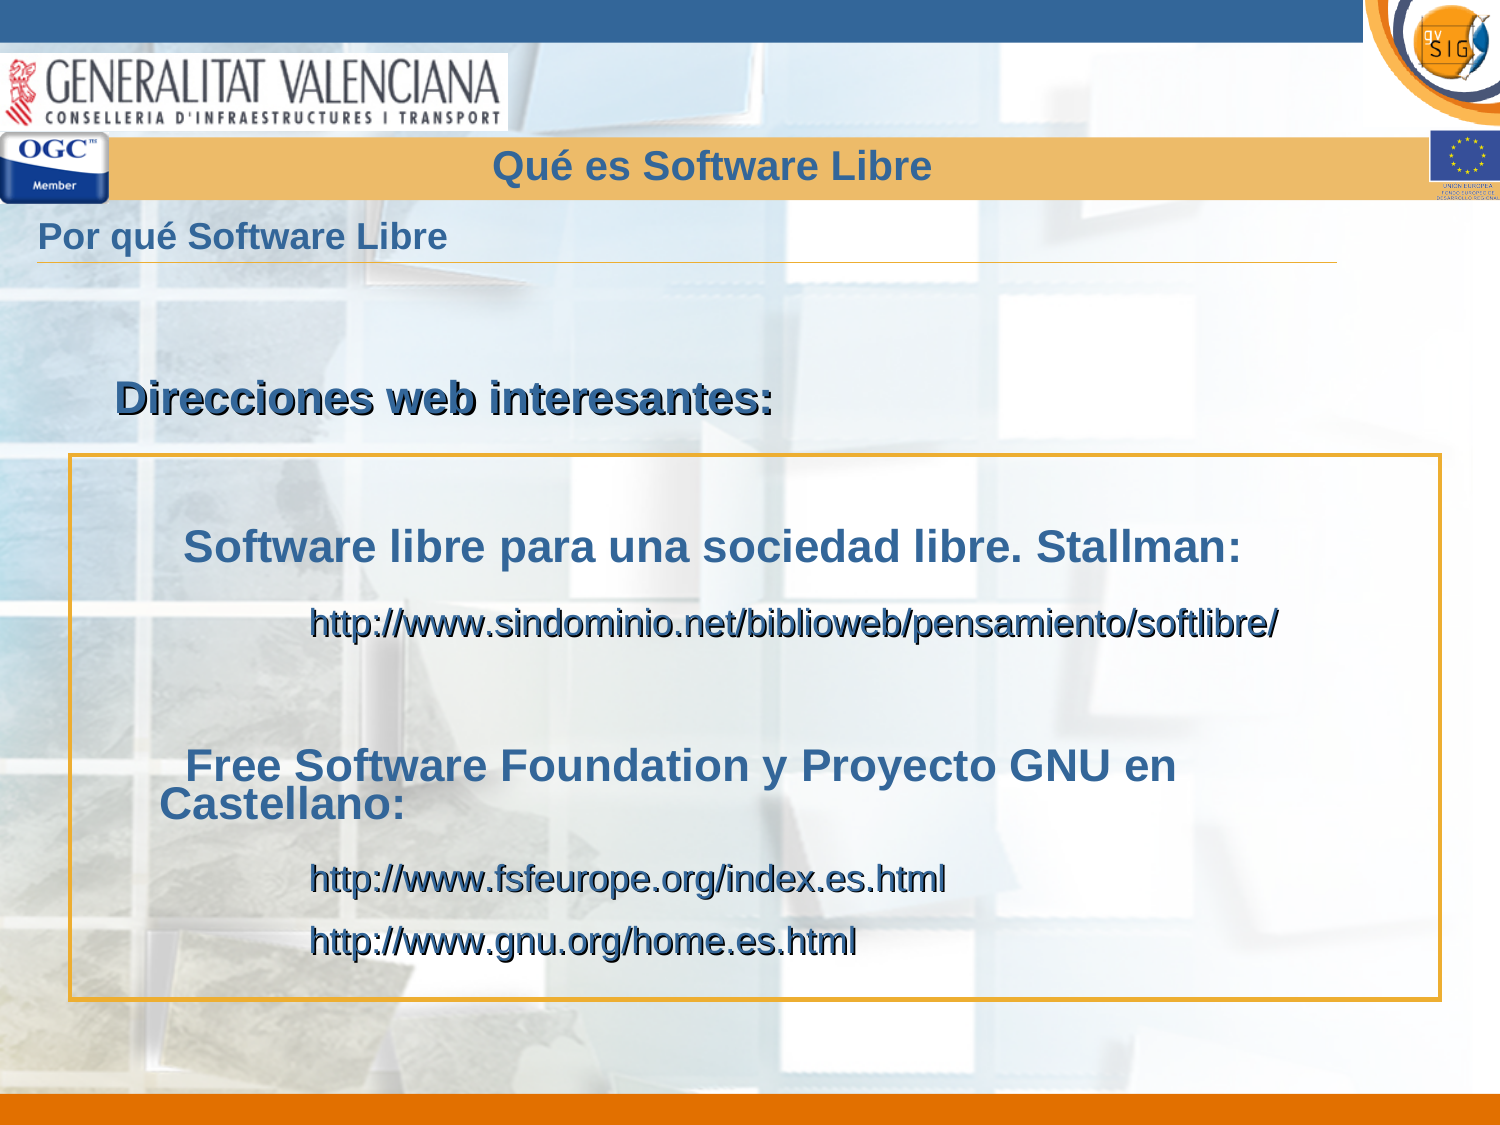

Qué es Software Libre
Por qué Software Libre
Direcciones web interesantes:
 Software libre para una sociedad libre. Stallman:
	http://www.sindominio.net/biblioweb/pensamiento/softlibre/
 Free Software Foundation y Proyecto GNU en Castellano:
	http://www.fsfeurope.org/index.es.html
	http://www.gnu.org/home.es.html